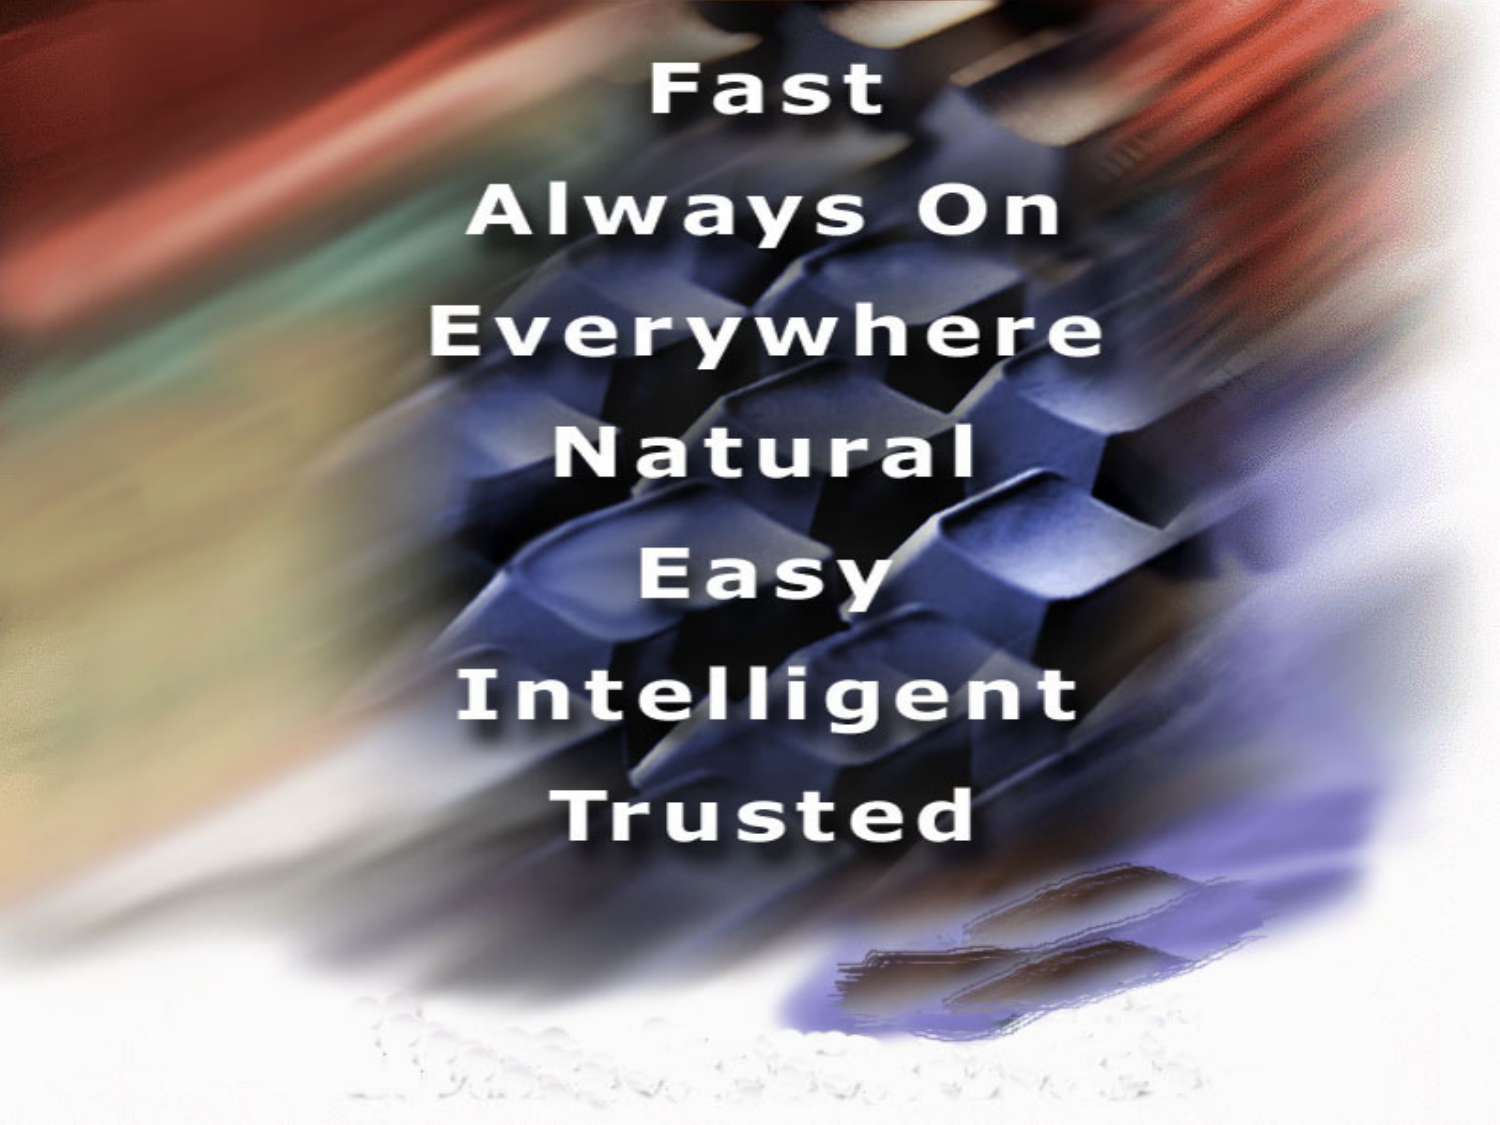

# NGi
Insert text here
Insert text here